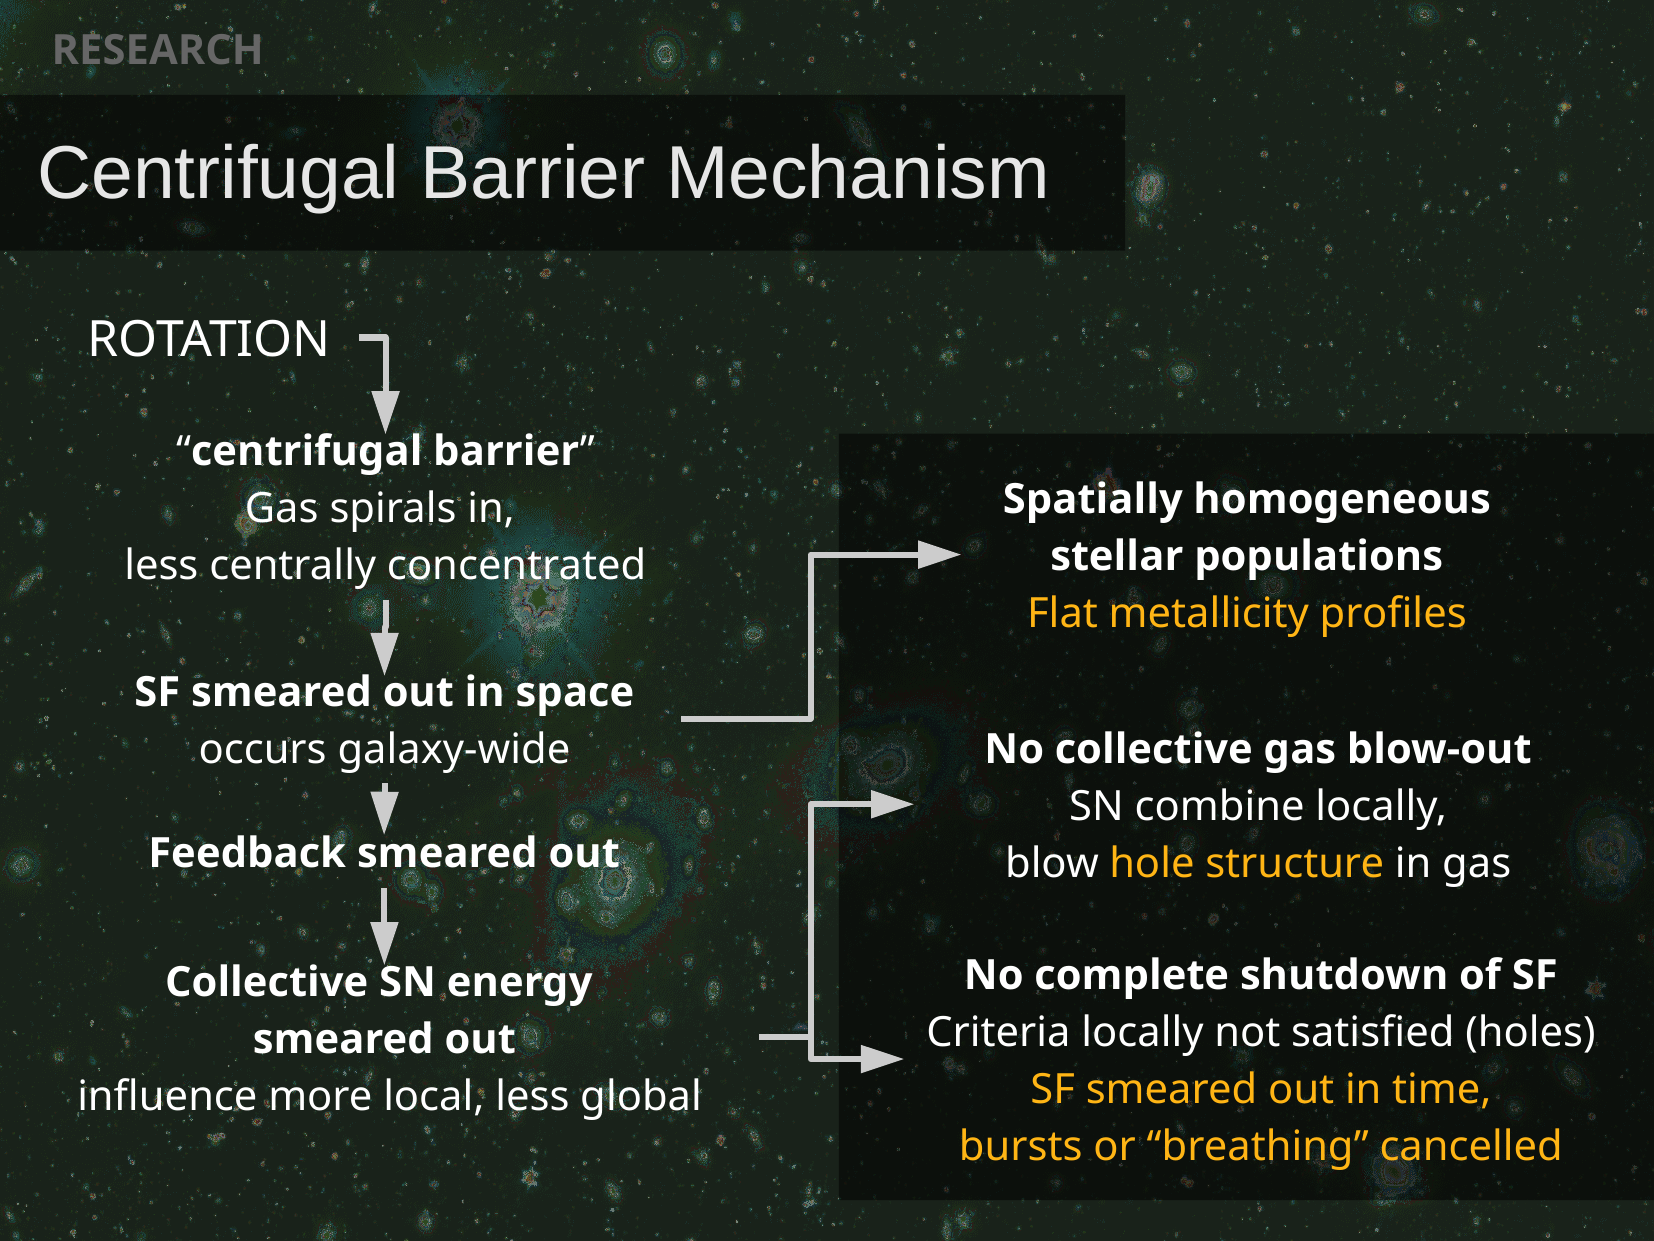

RESEARCH
Centrifugal Barrier Mechanism
ROTATION
“centrifugal barrier”
Gas spirals in,
less centrally concentrated
#
Spatially homogeneous
stellar populations
Flat metallicity profiles
SF smeared out in space
occurs galaxy-wide
No collective gas blow-out
SN combine locally,
blow hole structure in gas
Feedback smeared out
Collective SN energy
smeared out
 influence more local, less global
No complete shutdown of SF
Criteria locally not satisfied (holes)
SF smeared out in time,
bursts or “breathing” cancelled